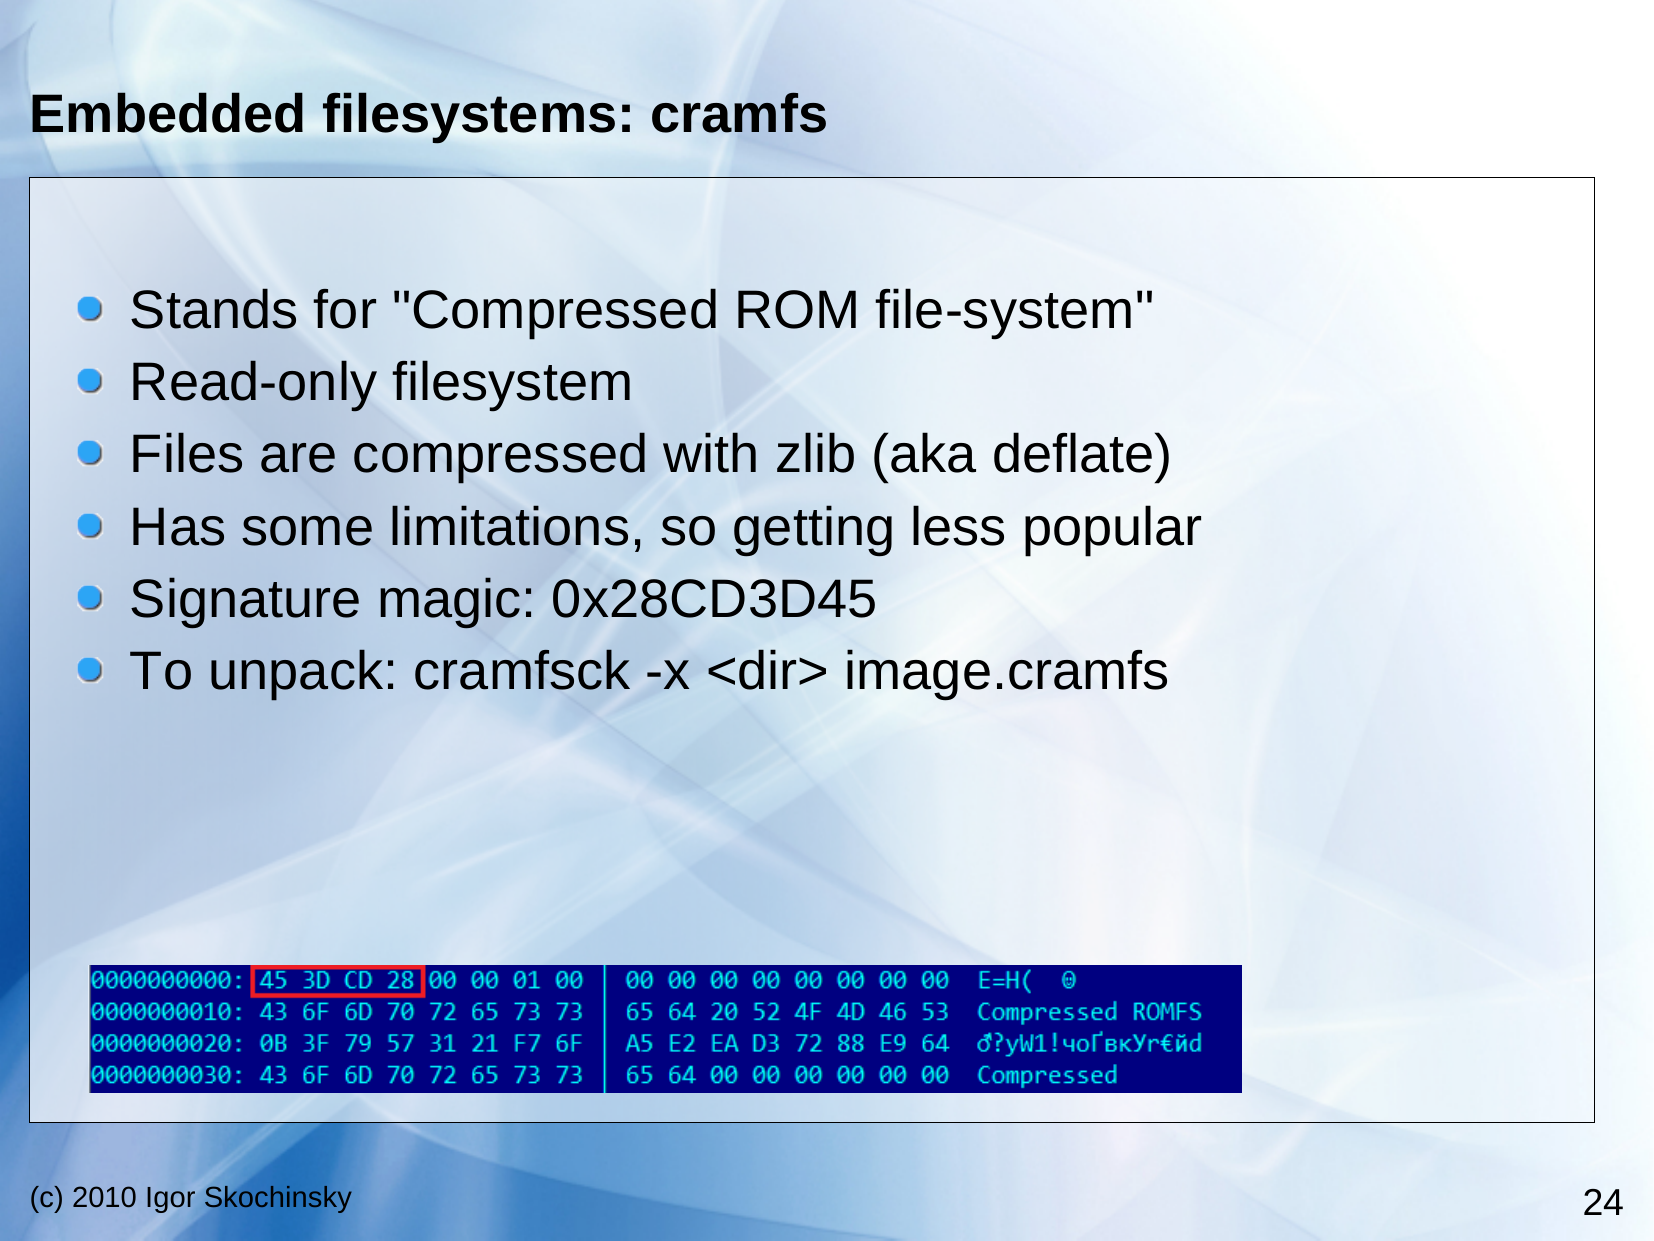

# Embedded filesystems: cramfs
Stands for "Compressed ROM file-system"
Read-only filesystem
Files are compressed with zlib (aka deflate)
Has some limitations, so getting less popular
Signature magic: 0x28CD3D45
To unpack: cramfsck -x <dir> image.cramfs
(c) 2010 Igor Skochinsky
24